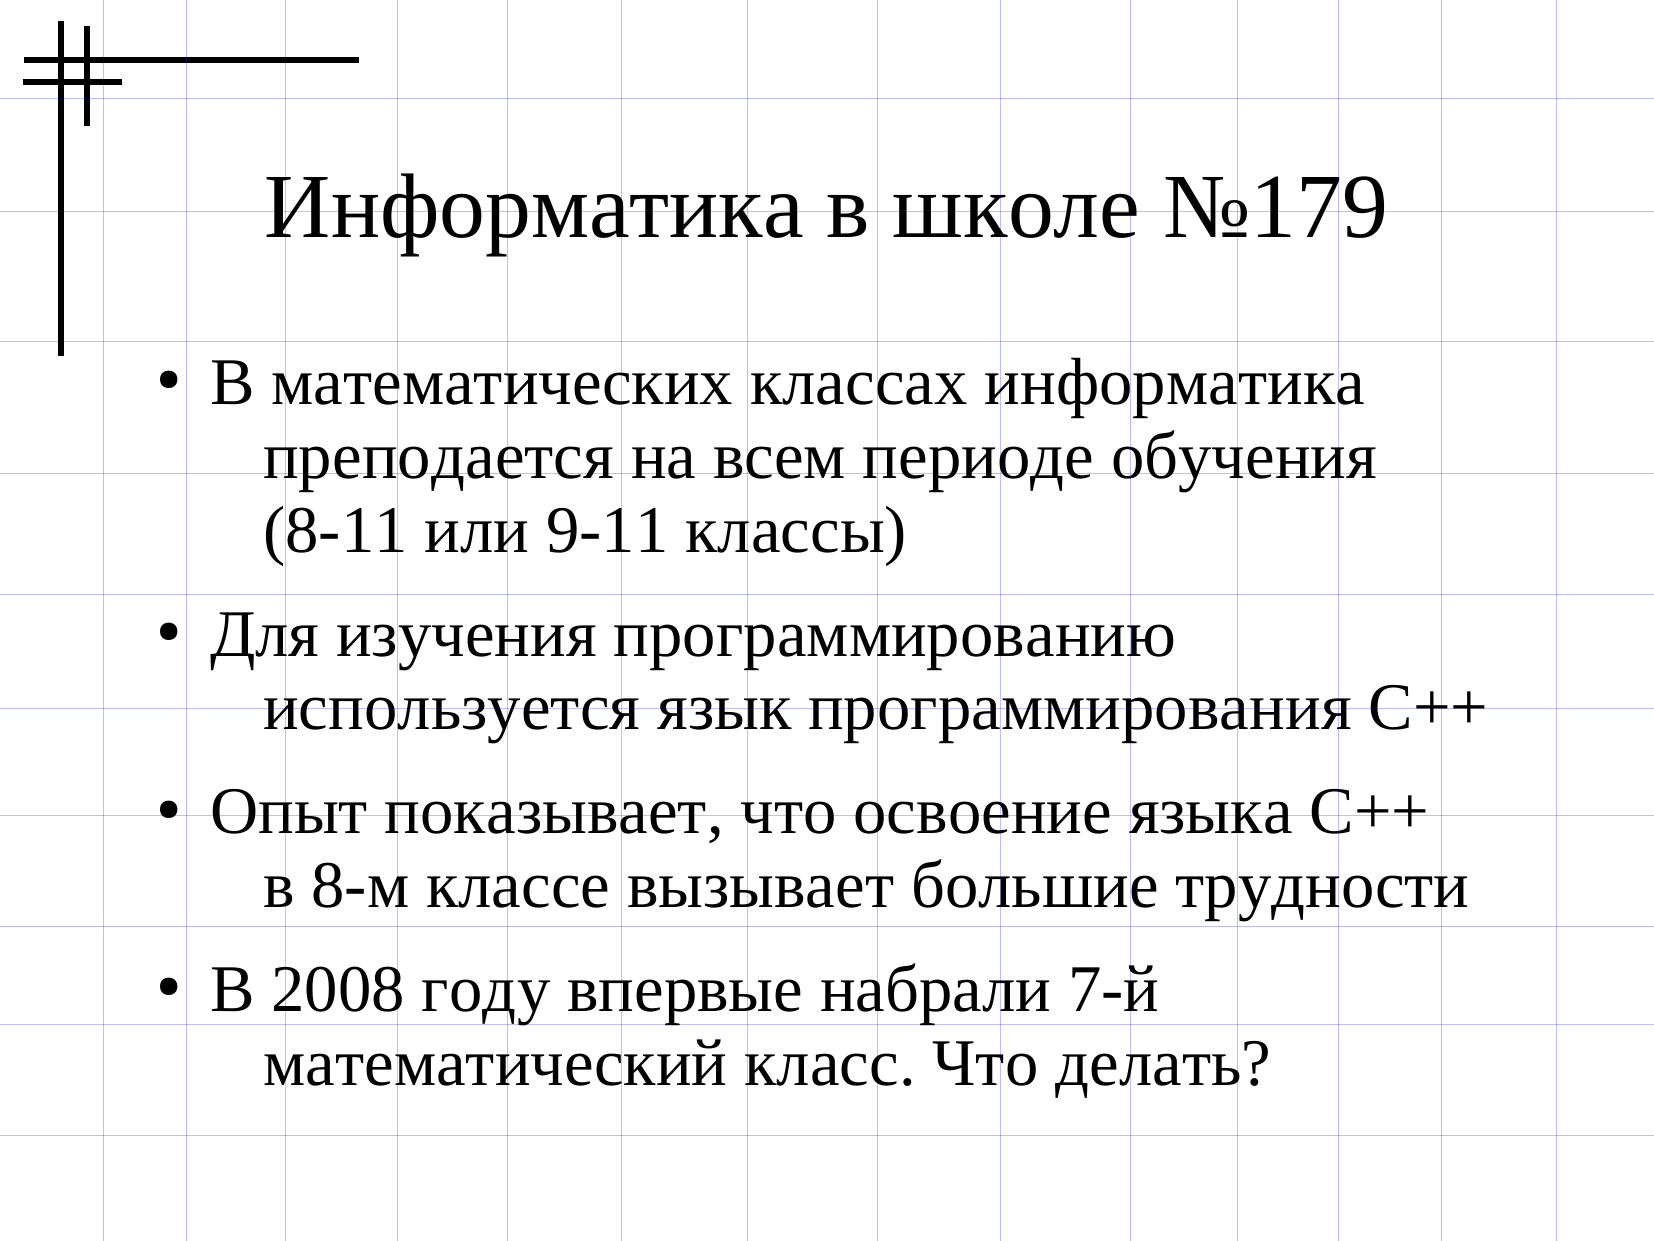

# Информатика в школе №179
В математических классах информатика преподается на всем периоде обучения
(8-11 или 9-11 классы)
Для изучения программированию используется язык программирования C++
Опыт показывает, что освоение языка C++
в 8-м классе вызывает большие трудности
В 2008 году впервые набрали 7-й математический класс. Что делать?